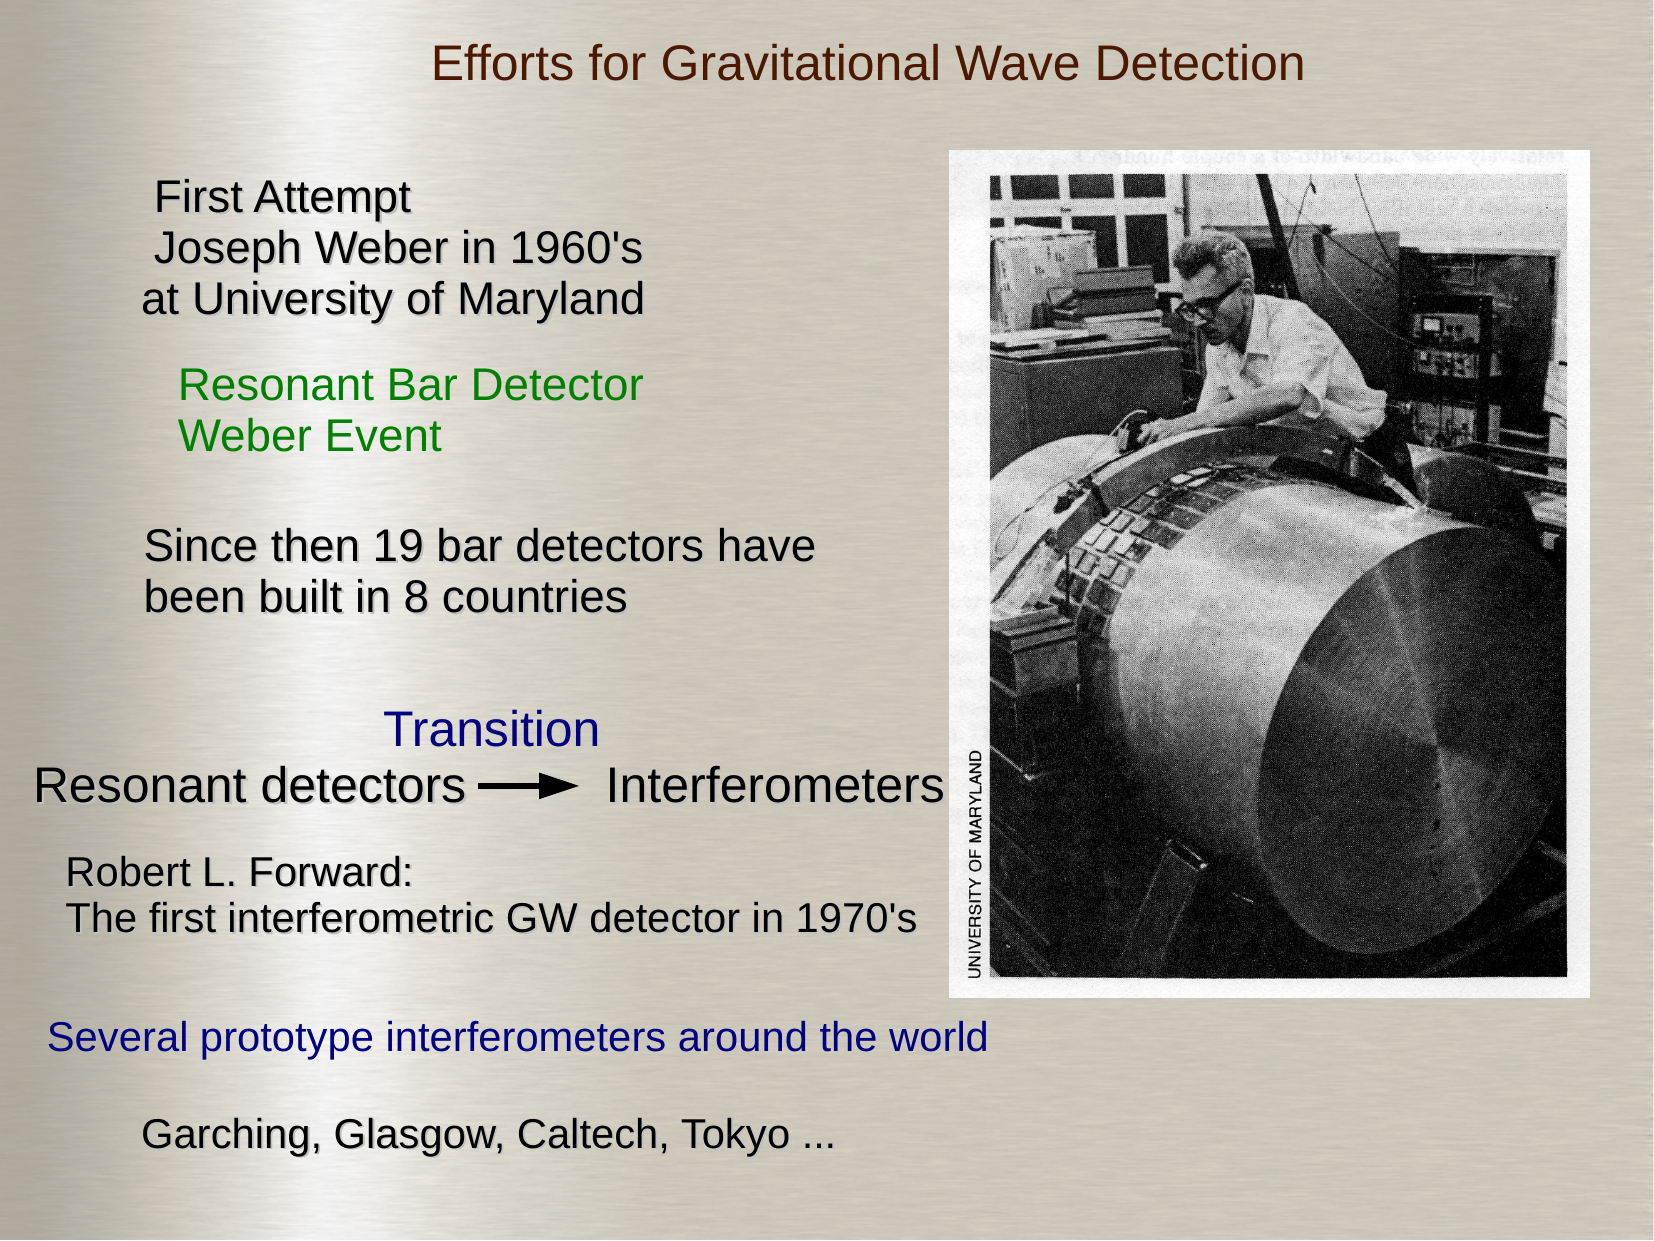

Efforts for Gravitational Wave Detection
 First Attempt
 Joseph Weber in 1960's
at University of Maryland
Resonant Bar Detector
Weber Event
Since then 19 bar detectors have
been built in 8 countries
 Transition
Resonant detectors Interferometers
Robert L. Forward:
The first interferometric GW detector in 1970's
Several prototype interferometers around the world
Garching, Glasgow, Caltech, Tokyo ...